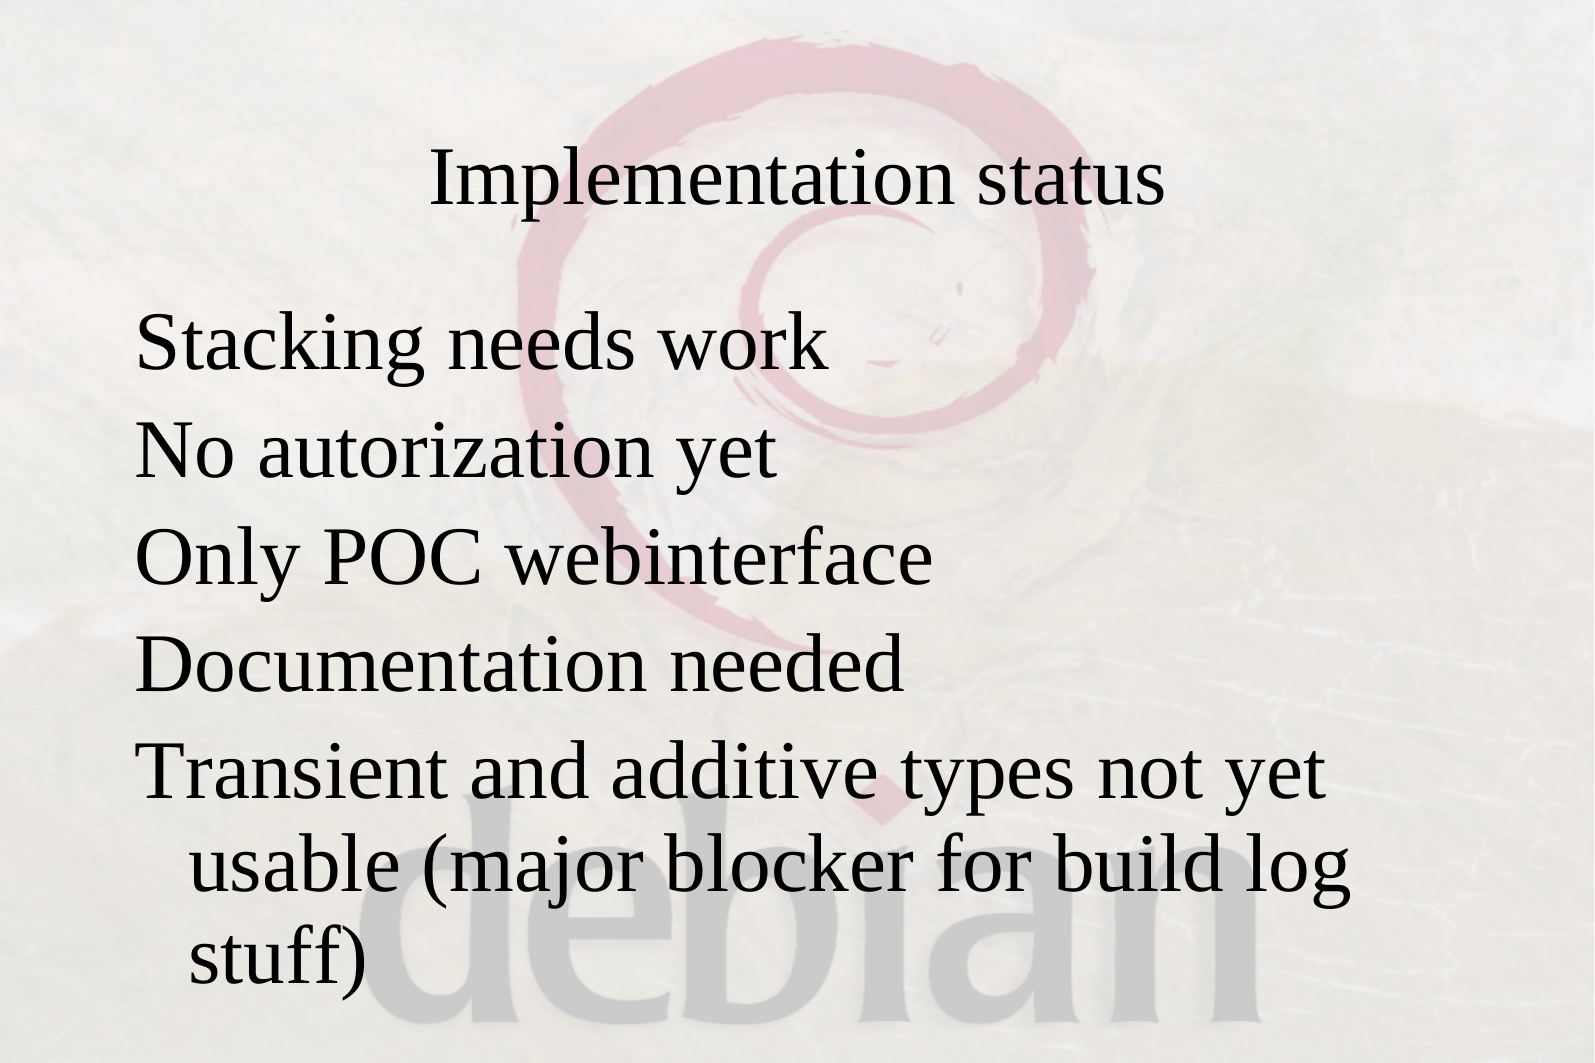

# Implementation status
Stacking needs work
No autorization yet
Only POC webinterface
Documentation needed
Transient and additive types not yet usable (major blocker for build log stuff)